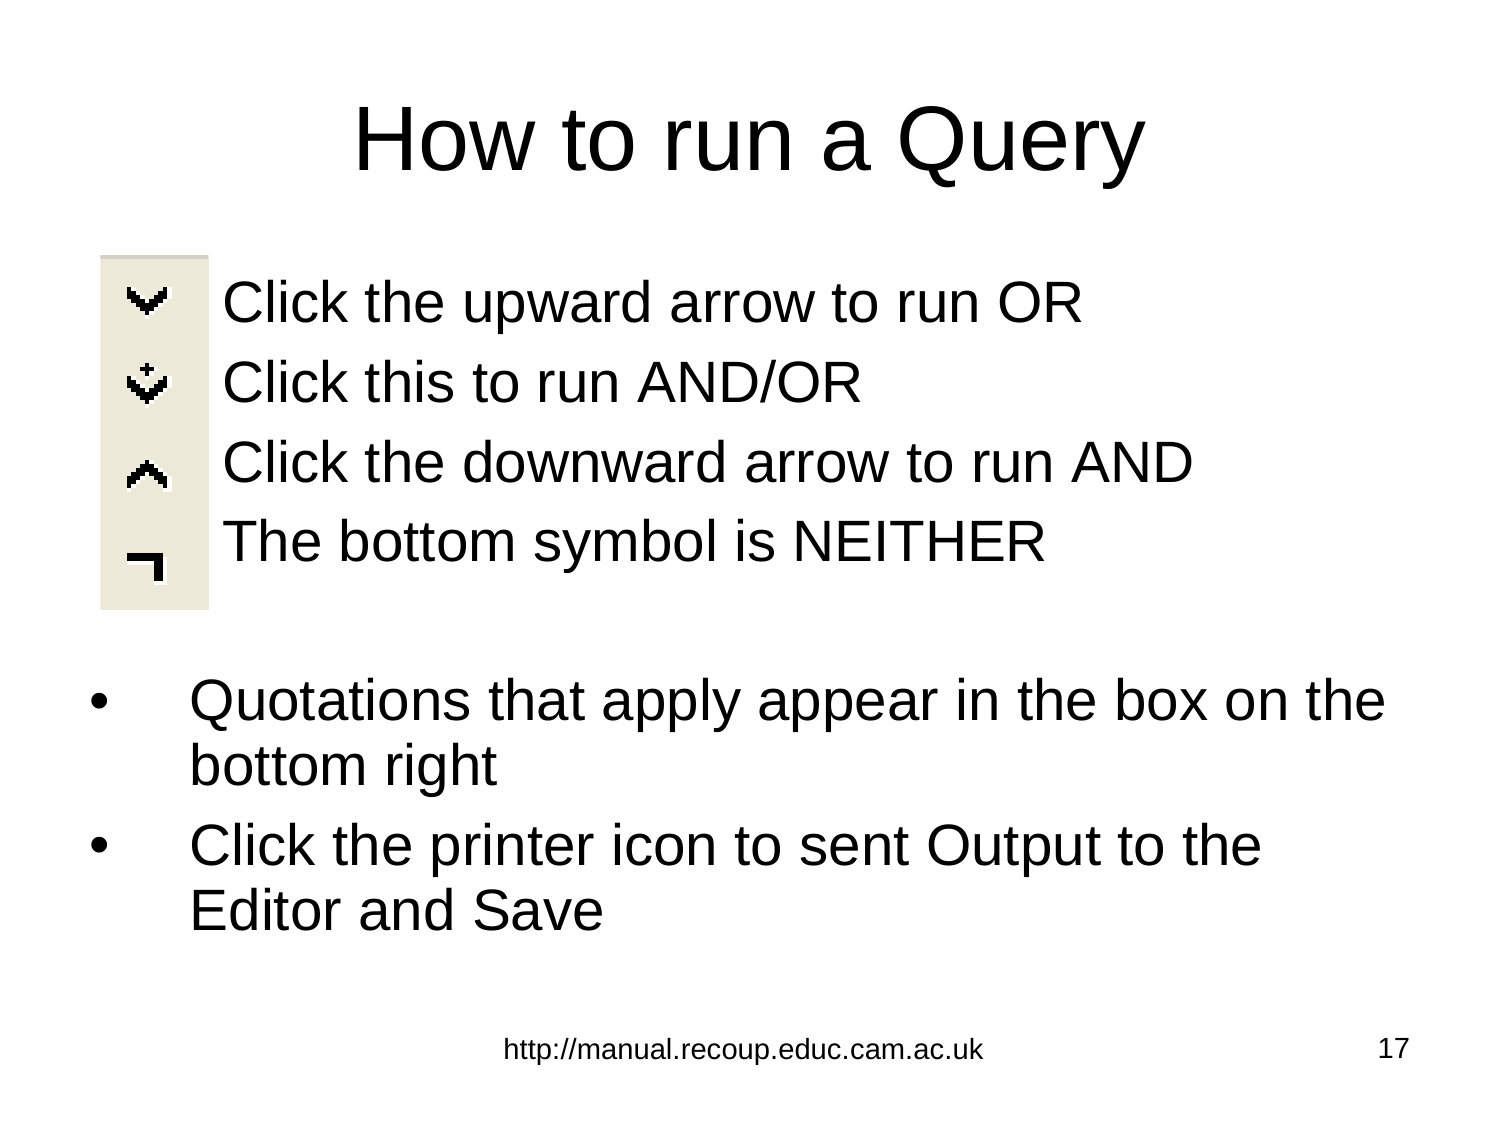

# How to run a Query
	 Click the upward arrow to run OR
	 Click this to run AND/OR
	 Click the downward arrow to run AND
	 The bottom symbol is NEITHER
Quotations that apply appear in the box on the bottom right
Click the printer icon to sent Output to the Editor and Save
17
http://manual.recoup.educ.cam.ac.uk